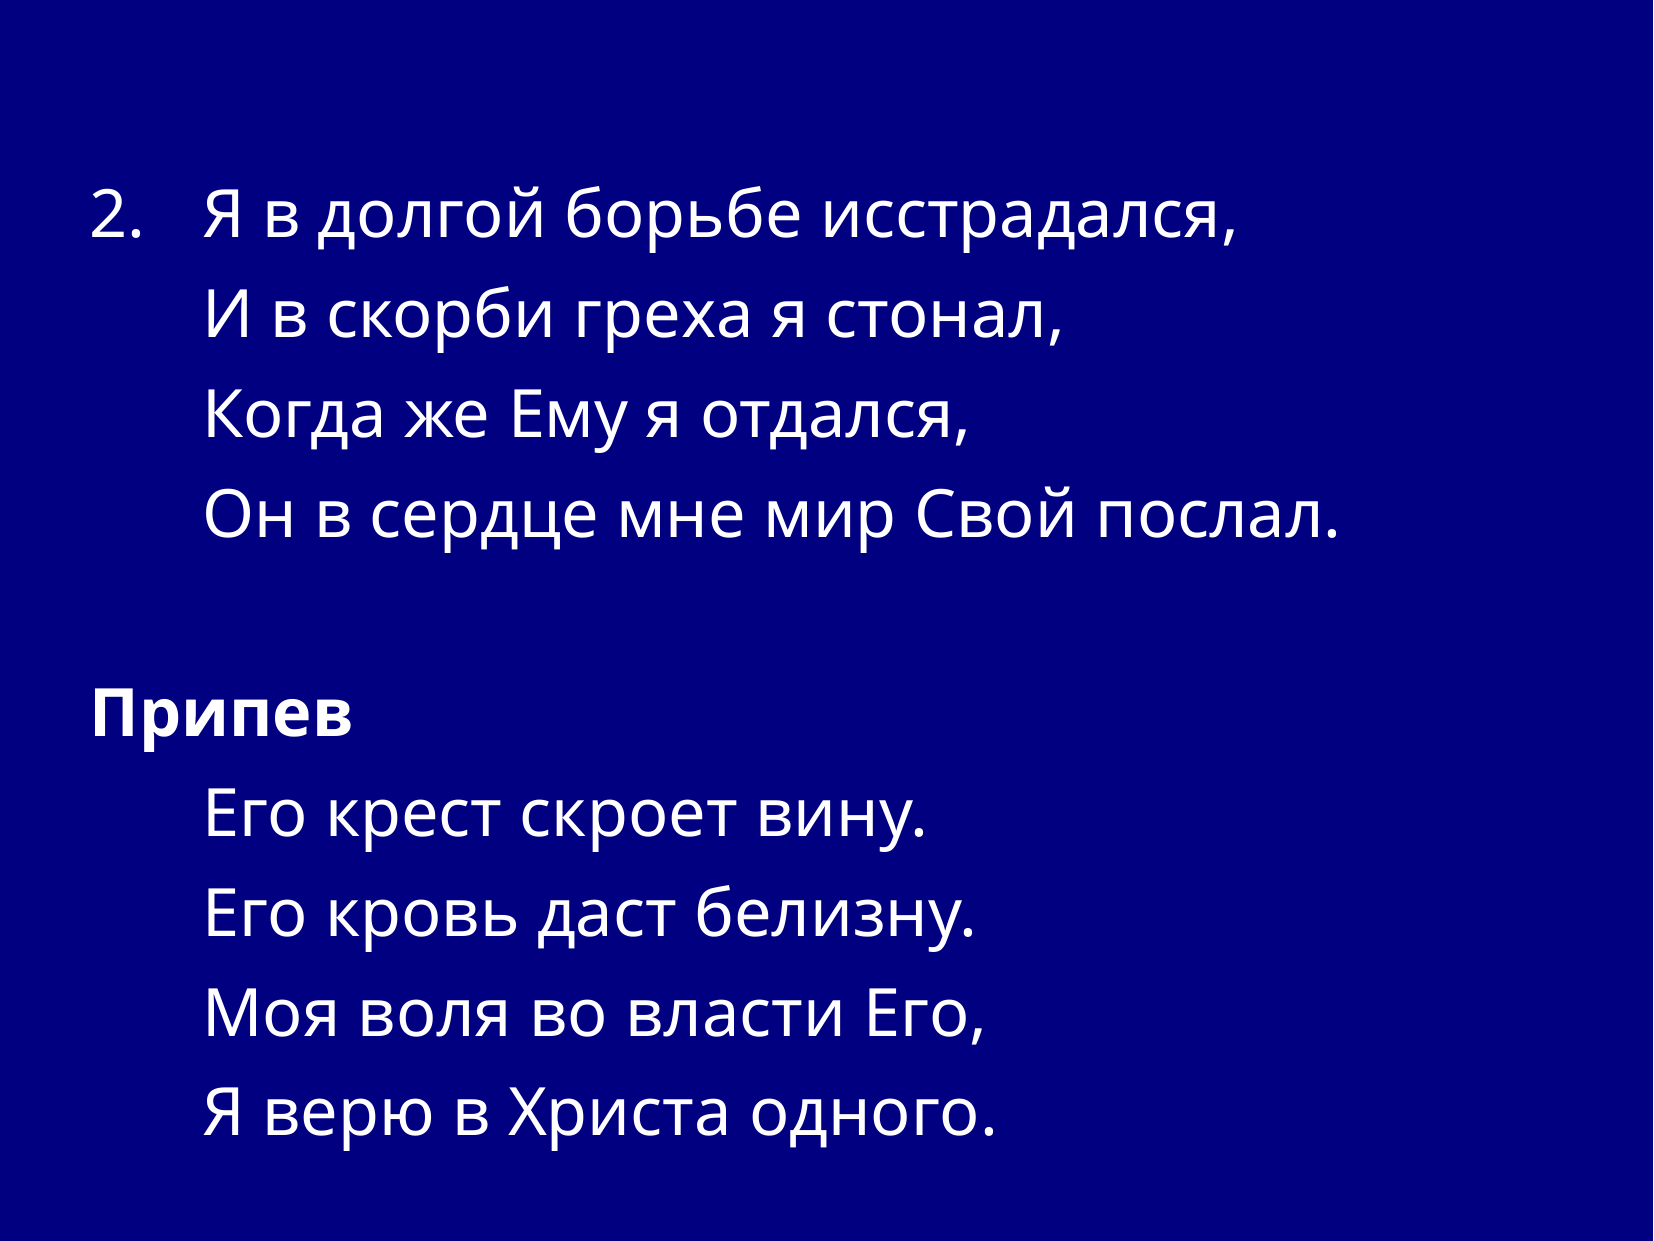

2.	Я в долгой борьбе исстрадался,
	И в скорби греха я стонал,
	Когда же Ему я отдался,
	Он в сердце мне мир Свой послал.
Припев
	Его крест скроет вину.
	Его кровь даст белизну.
	Моя воля во власти Его,
	Я верю в Христа одного.